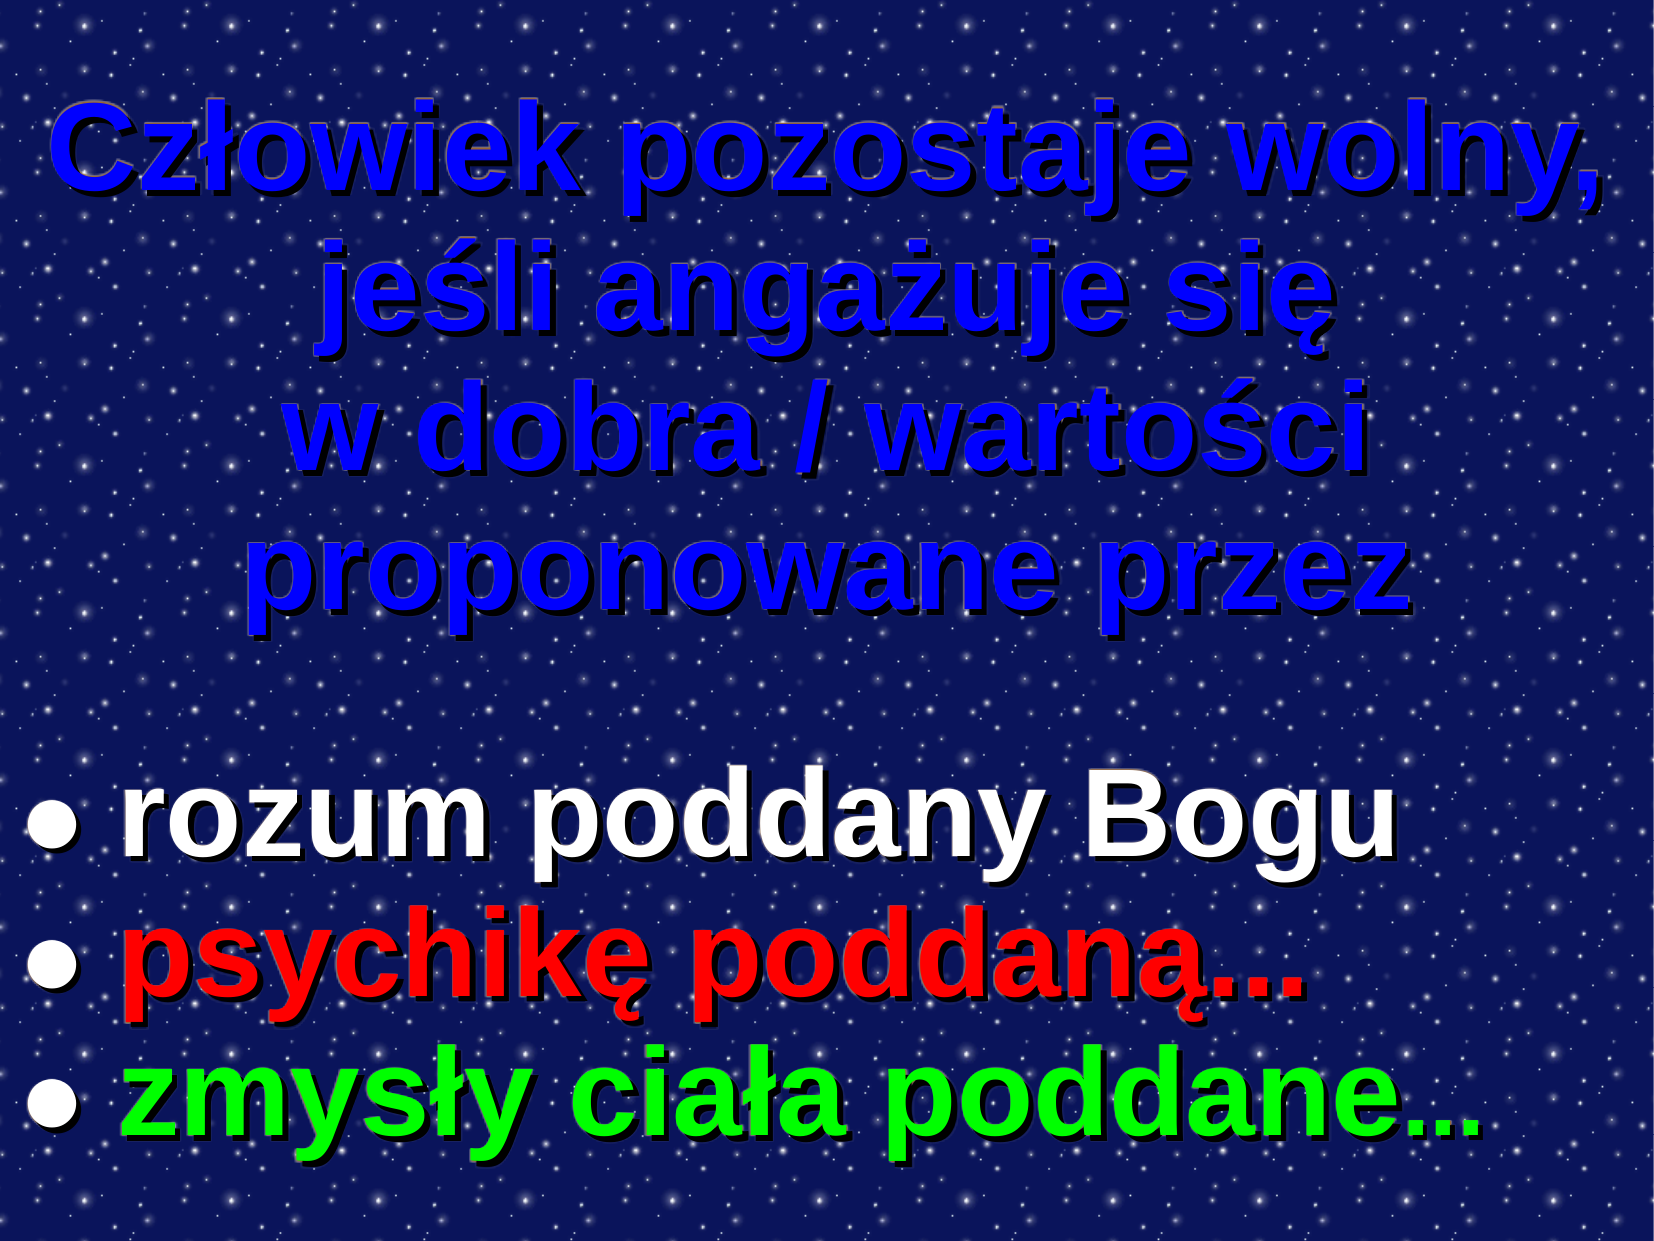

# Człowiek pozostaje wolny,
jeśli angażuje się
w dobra / wartości
proponowane przez
● rozum poddany Bogu
● psychikę poddaną...
● zmysły ciała poddane...